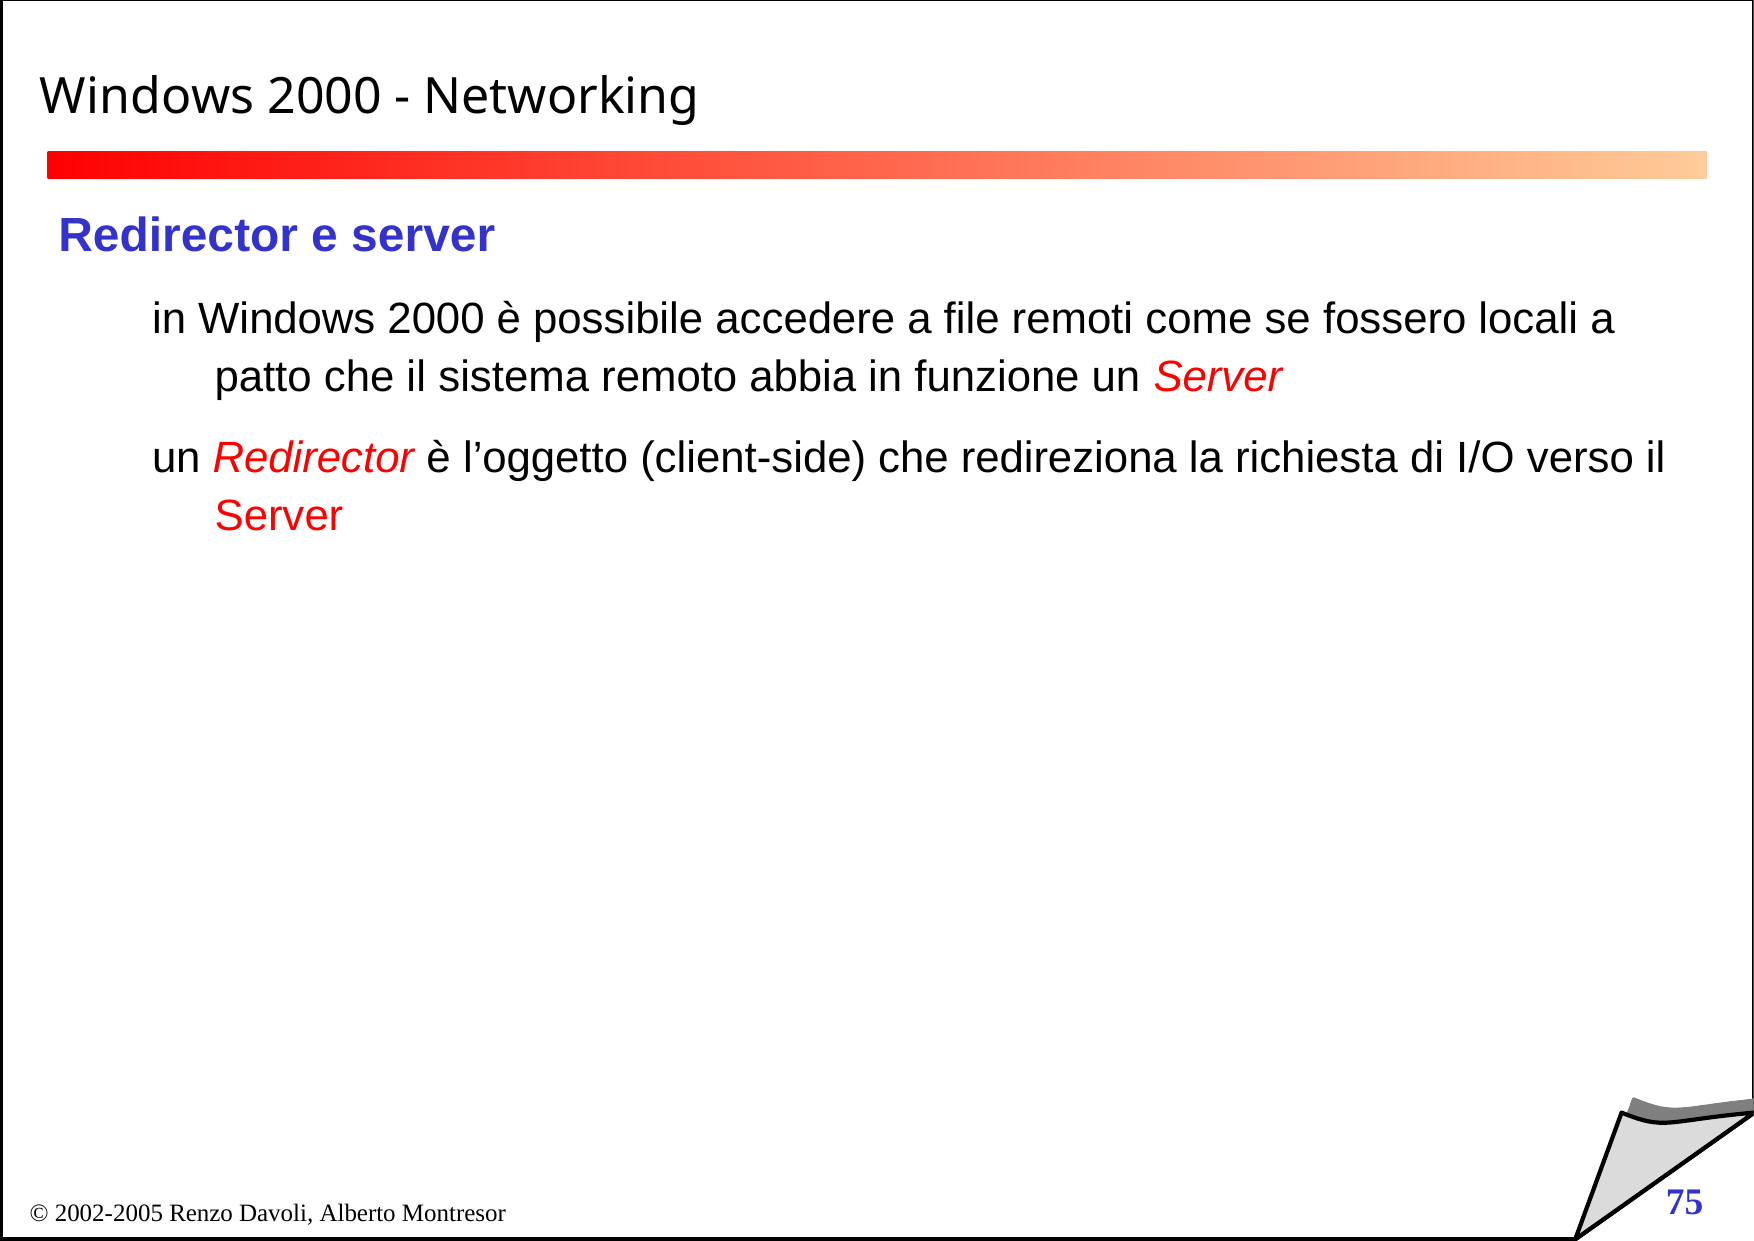

# Windows 2000 - Networking
Redirector e server
in Windows 2000 è possibile accedere a file remoti come se fossero locali a patto che il sistema remoto abbia in funzione un Server
un Redirector è l’oggetto (client-side) che redireziona la richiesta di I/O verso il Server